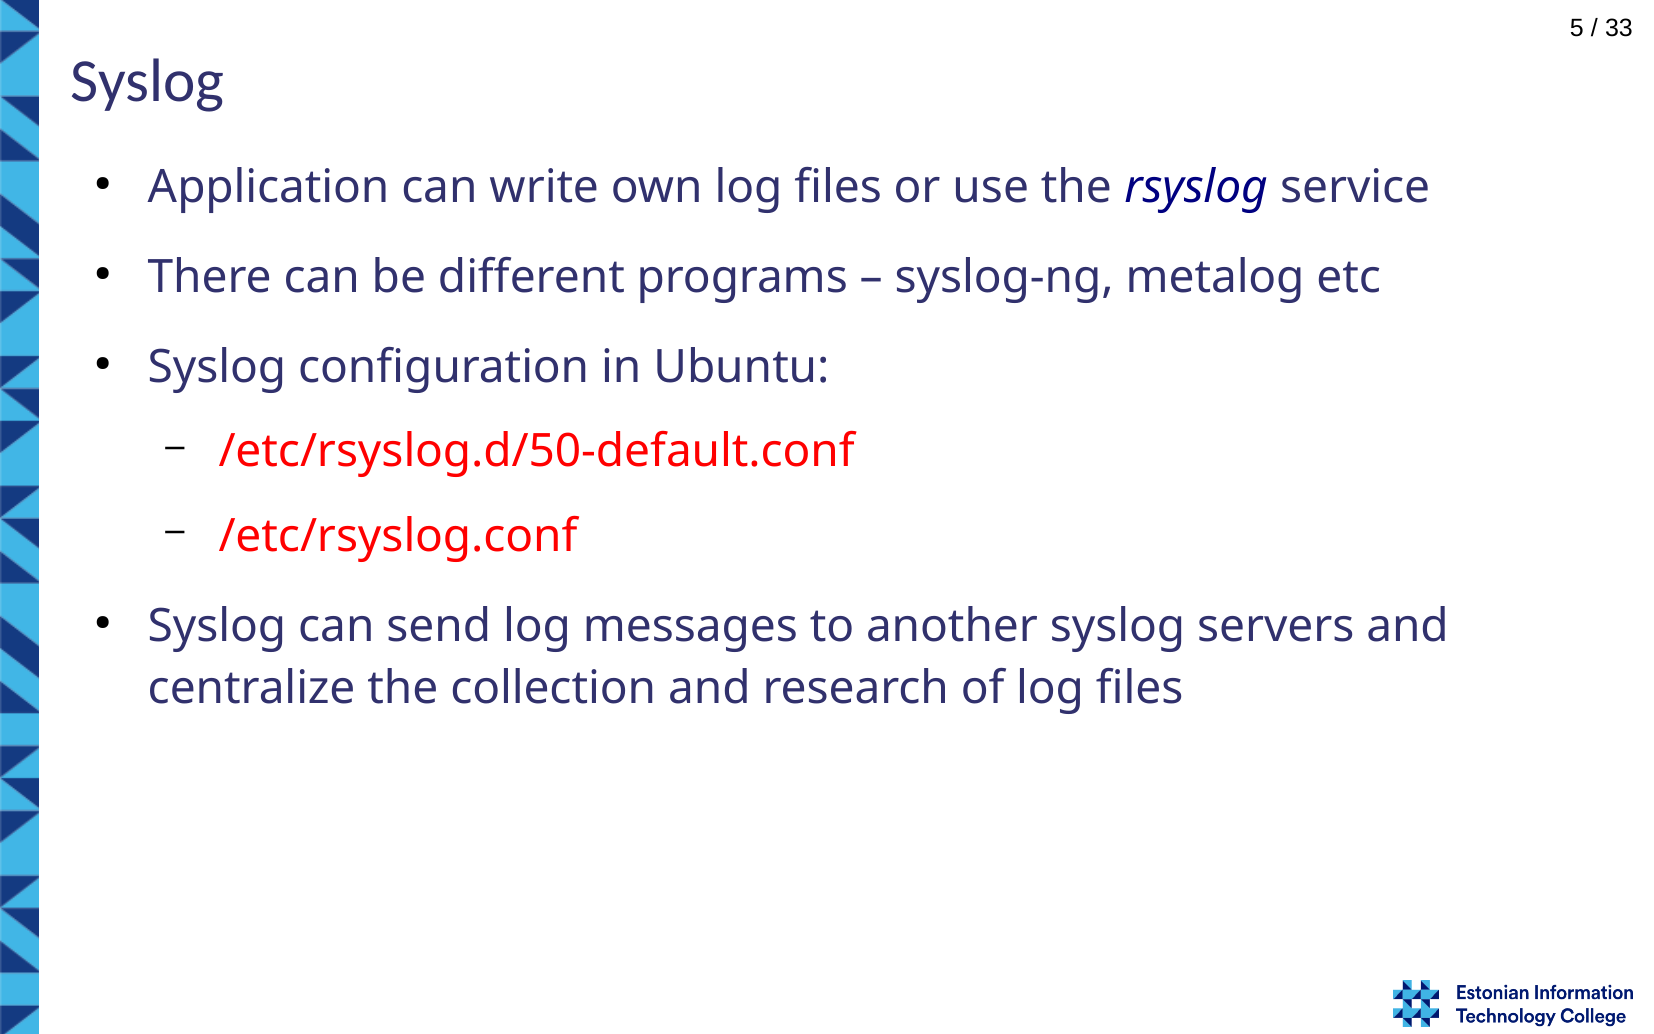

# Syslog
Application can write own log files or use the rsyslog service
There can be different programs – syslog-ng, metalog etc
Syslog configuration in Ubuntu:
/etc/rsyslog.d/50-default.conf
/etc/rsyslog.conf
Syslog can send log messages to another syslog servers and centralize the collection and research of log files